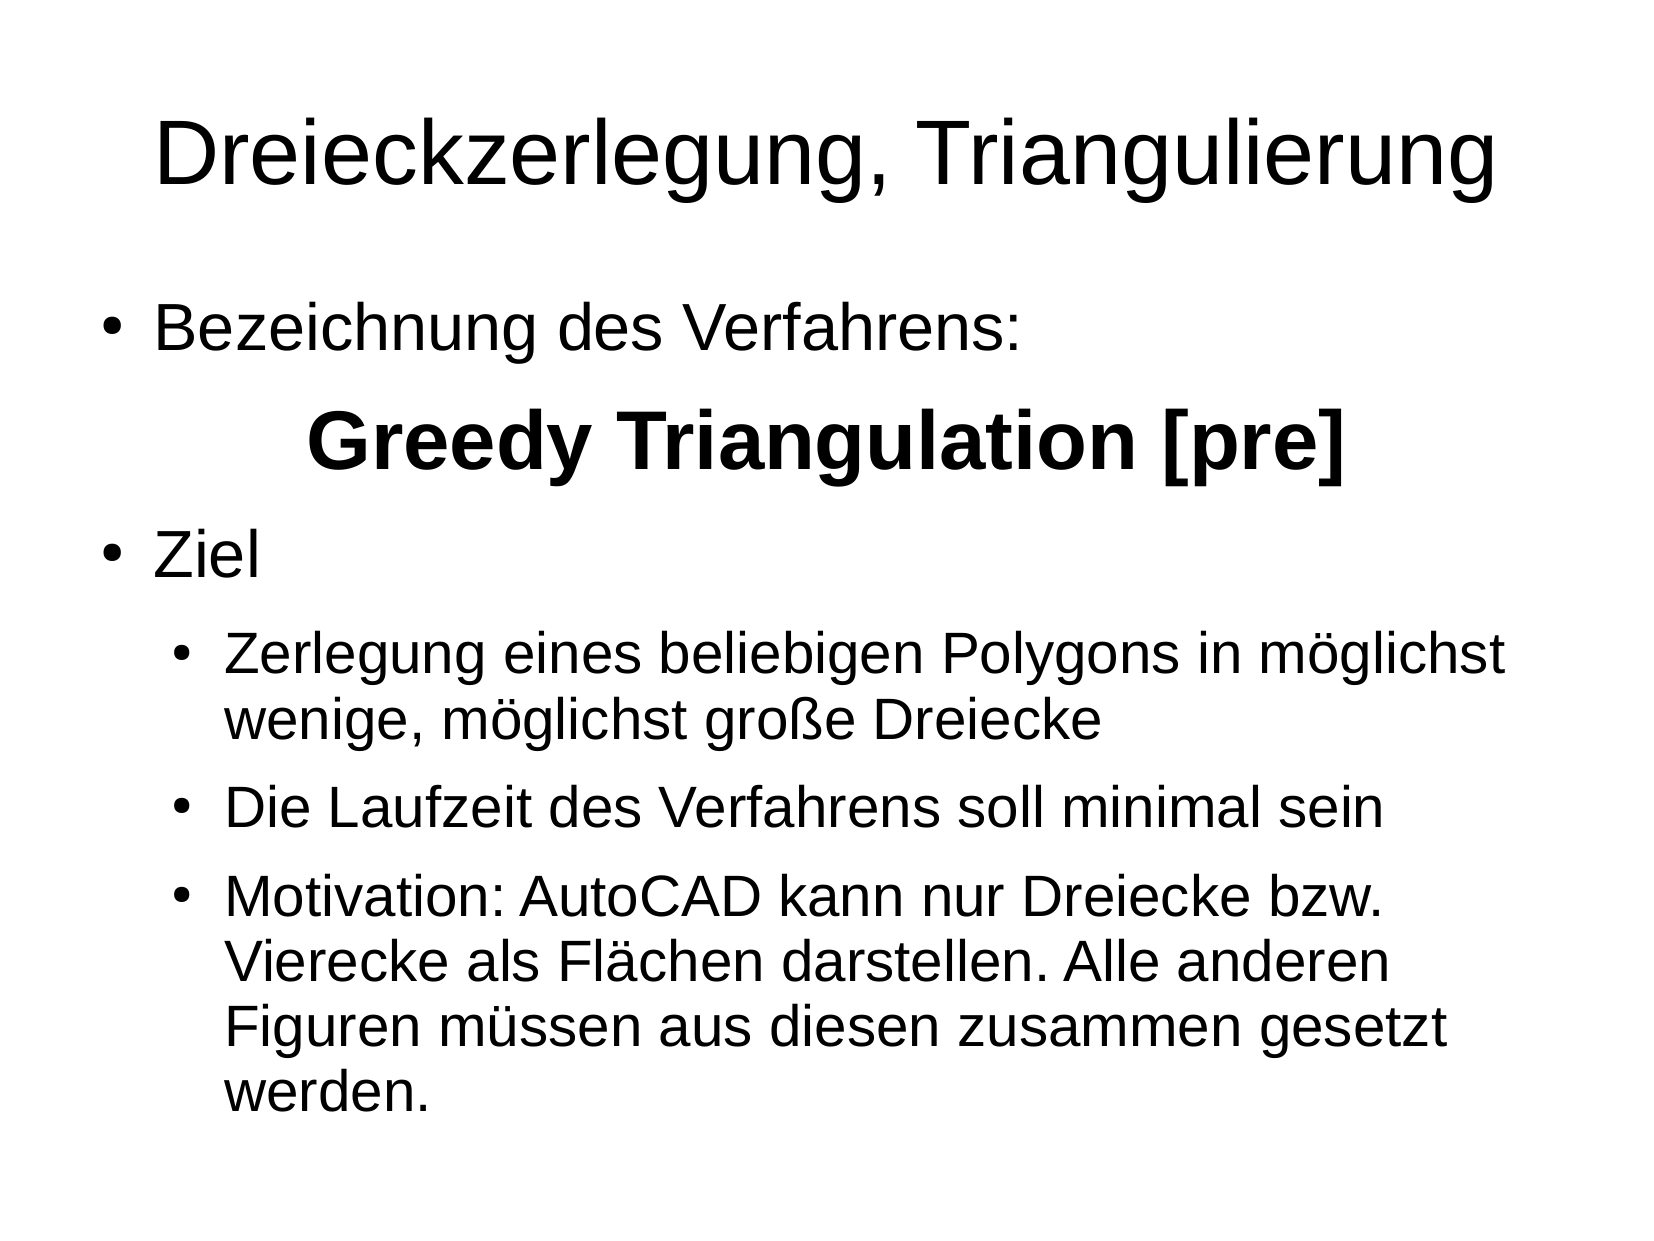

# Dreieckzerlegung, Triangulierung
Bezeichnung des Verfahrens:
Greedy Triangulation [pre]
Ziel
Zerlegung eines beliebigen Polygons in möglichst wenige, möglichst große Dreiecke
Die Laufzeit des Verfahrens soll minimal sein
Motivation: AutoCAD kann nur Dreiecke bzw. Vierecke als Flächen darstellen. Alle anderen Figuren müssen aus diesen zusammen gesetzt werden.